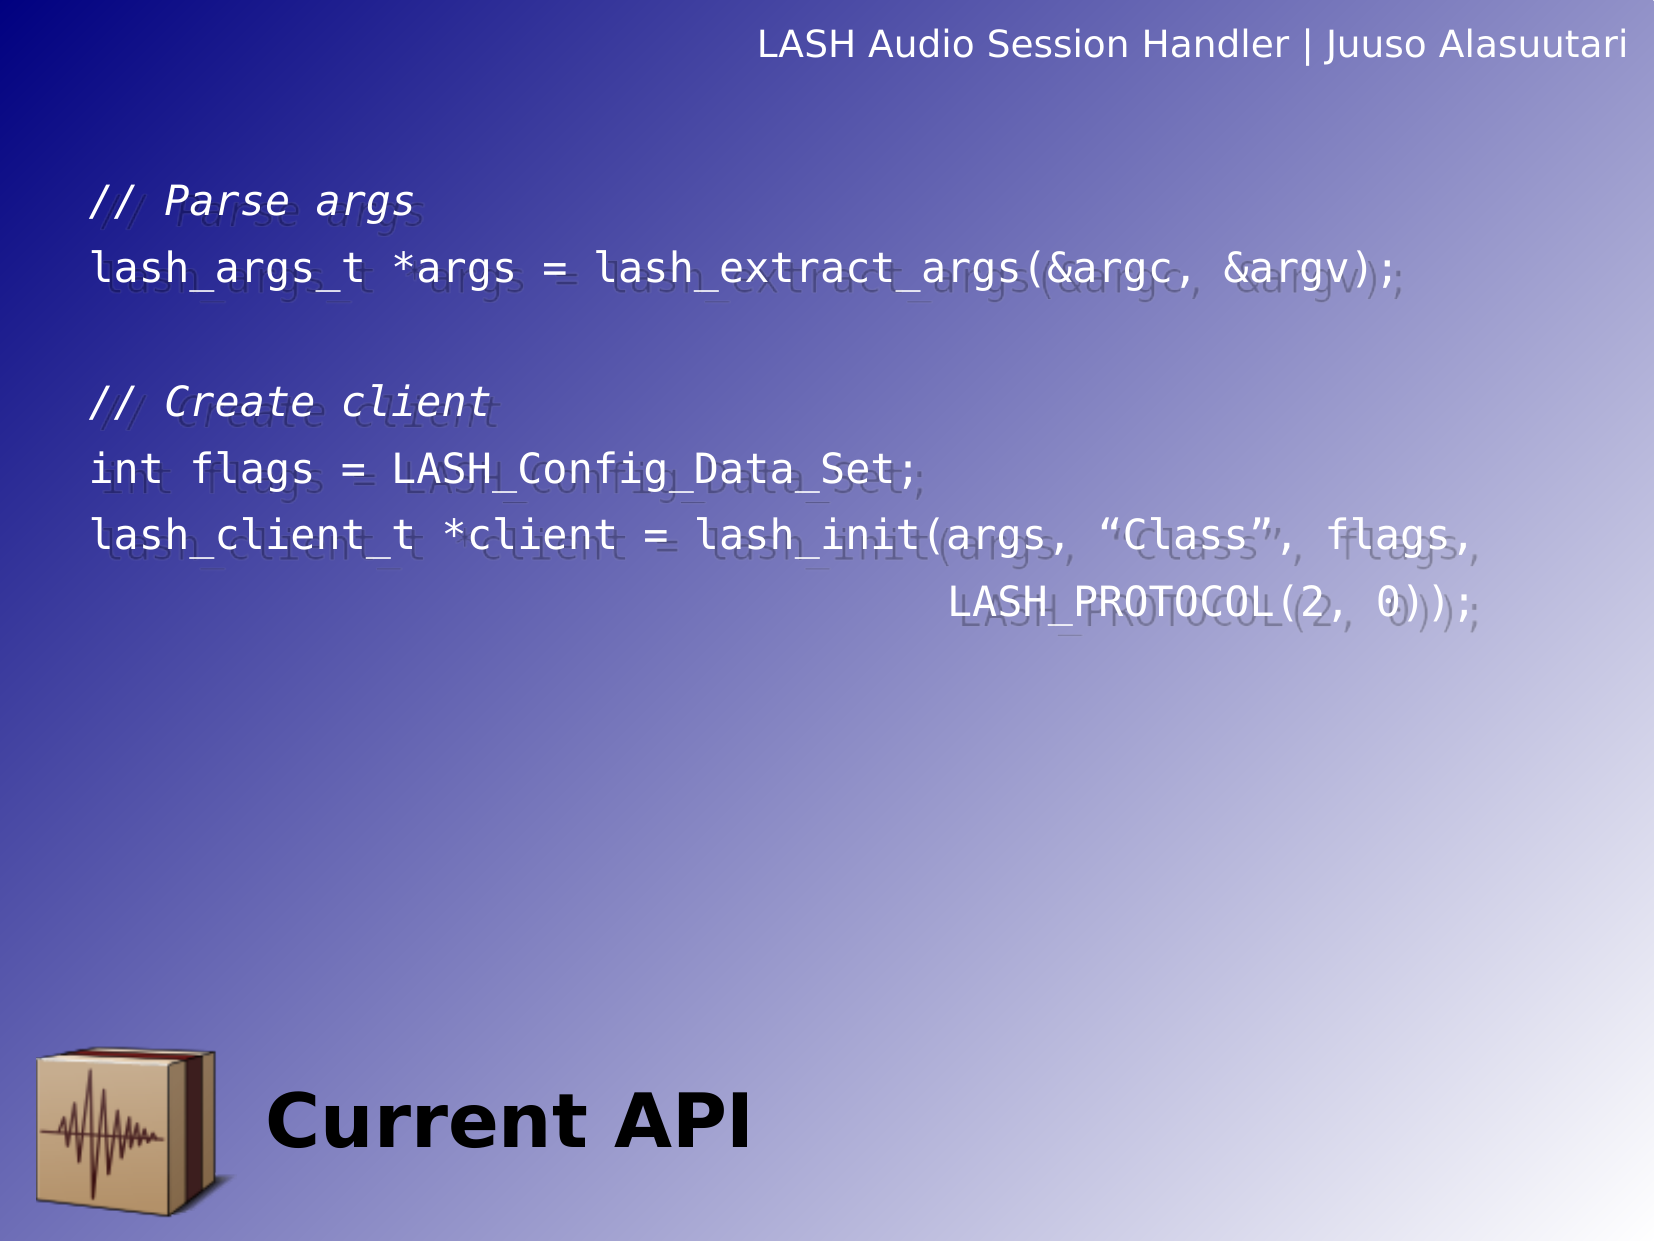

// Parse args
lash_args_t *args = lash_extract_args(&argc, &argv);
// Create client
int flags = LASH_Config_Data_Set;
lash_client_t *client = lash_init(args, “Class”, flags,
 LASH_PROTOCOL(2, 0));
# Current API